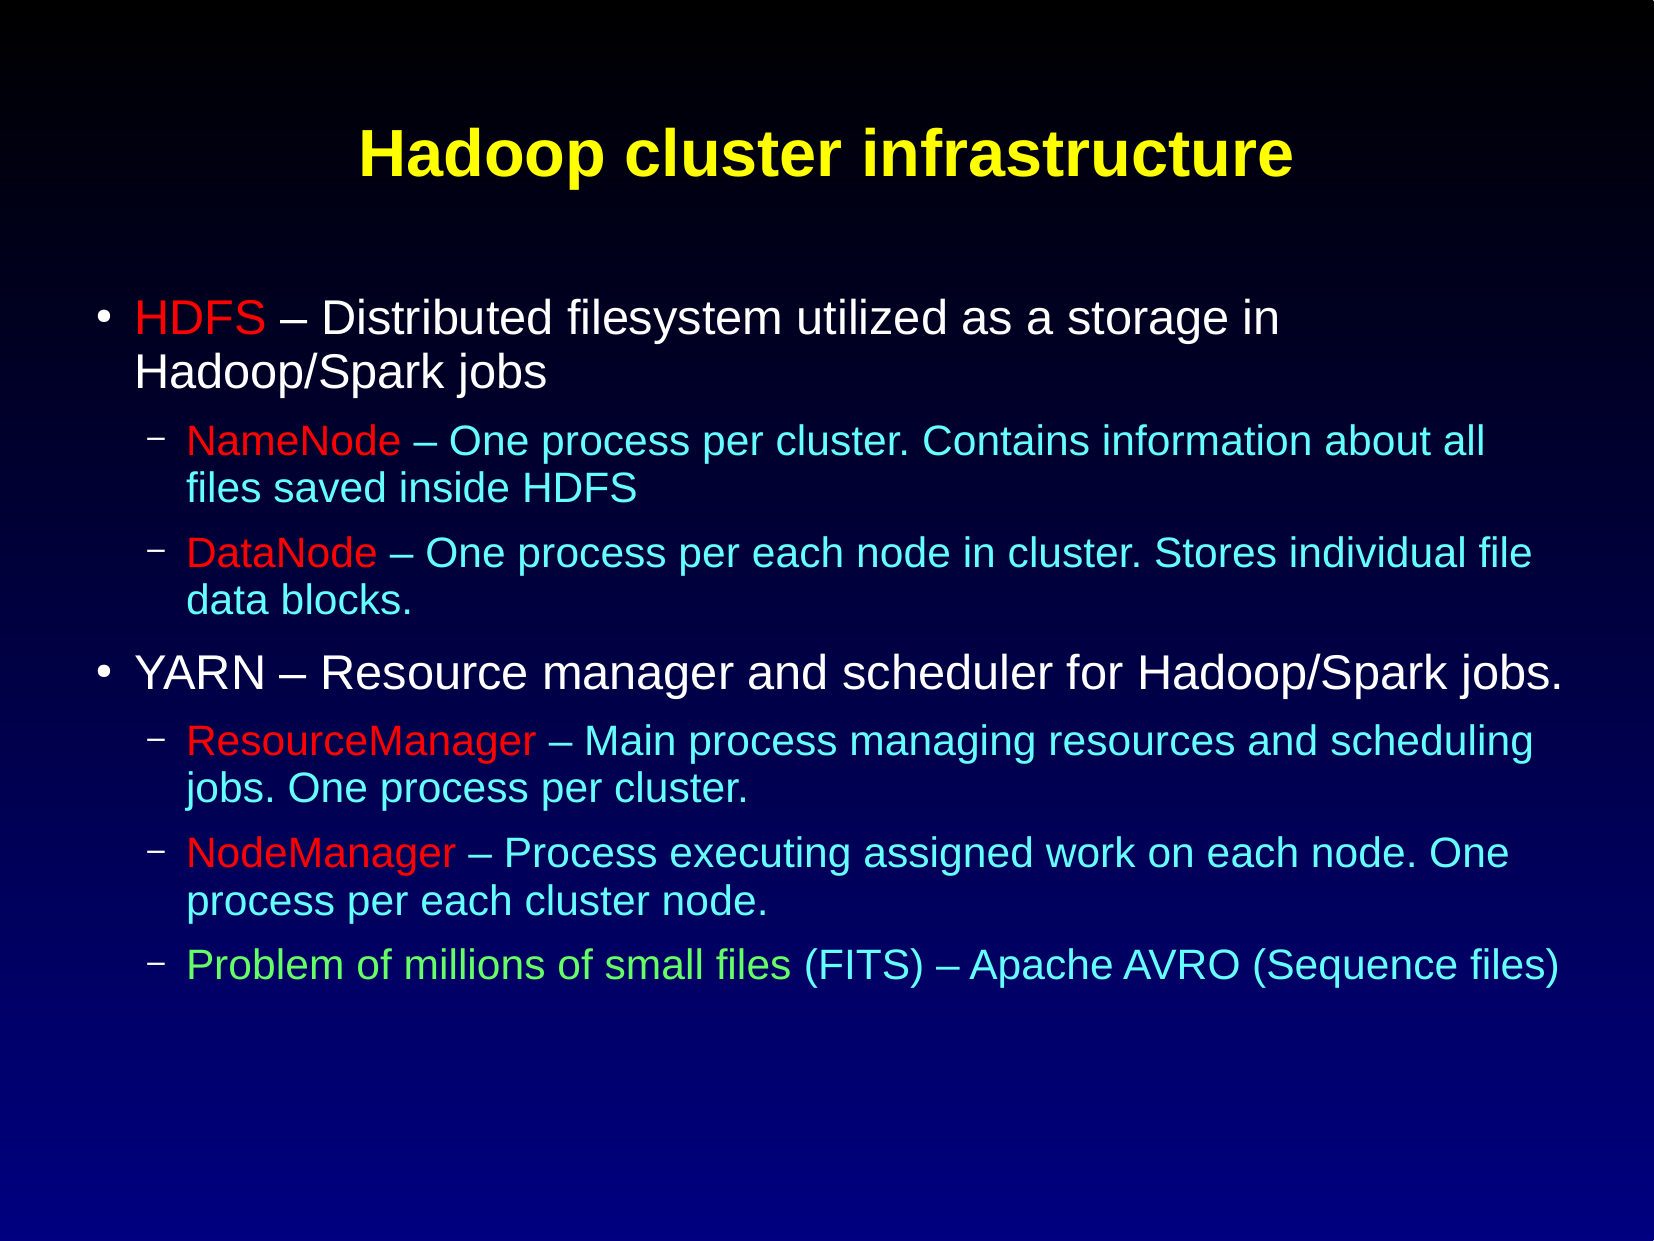

# Hadoop cluster infrastructure
HDFS – Distributed filesystem utilized as a storage in Hadoop/Spark jobs
NameNode – One process per cluster. Contains information about all files saved inside HDFS
DataNode – One process per each node in cluster. Stores individual file data blocks.
YARN – Resource manager and scheduler for Hadoop/Spark jobs.
ResourceManager – Main process managing resources and scheduling jobs. One process per cluster.
NodeManager – Process executing assigned work on each node. One process per each cluster node.
Problem of millions of small files (FITS) – Apache AVRO (Sequence files)